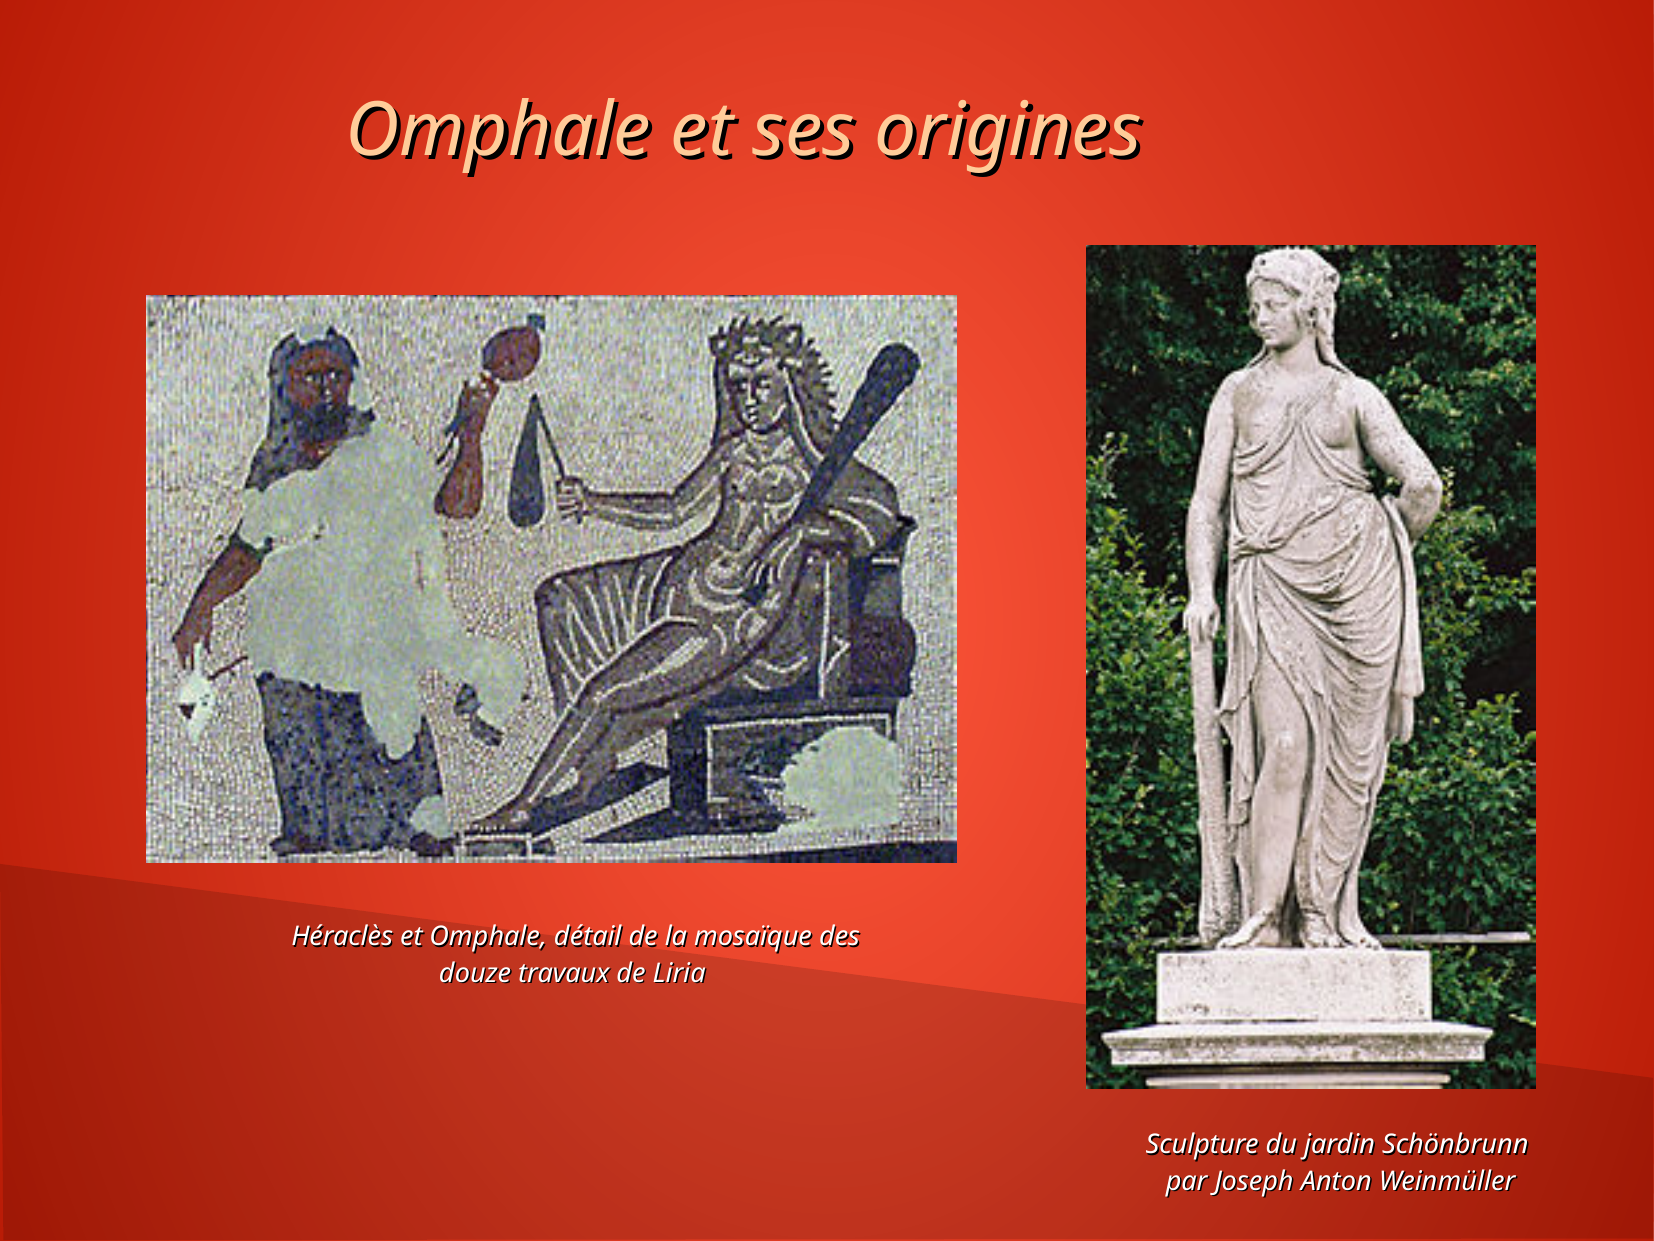

Omphale et ses origines
Héraclès et Omphale, détail de la mosaïque des douze travaux de Liria
Sculpture du jardin Schönbrunn
par Joseph Anton Weinmüller